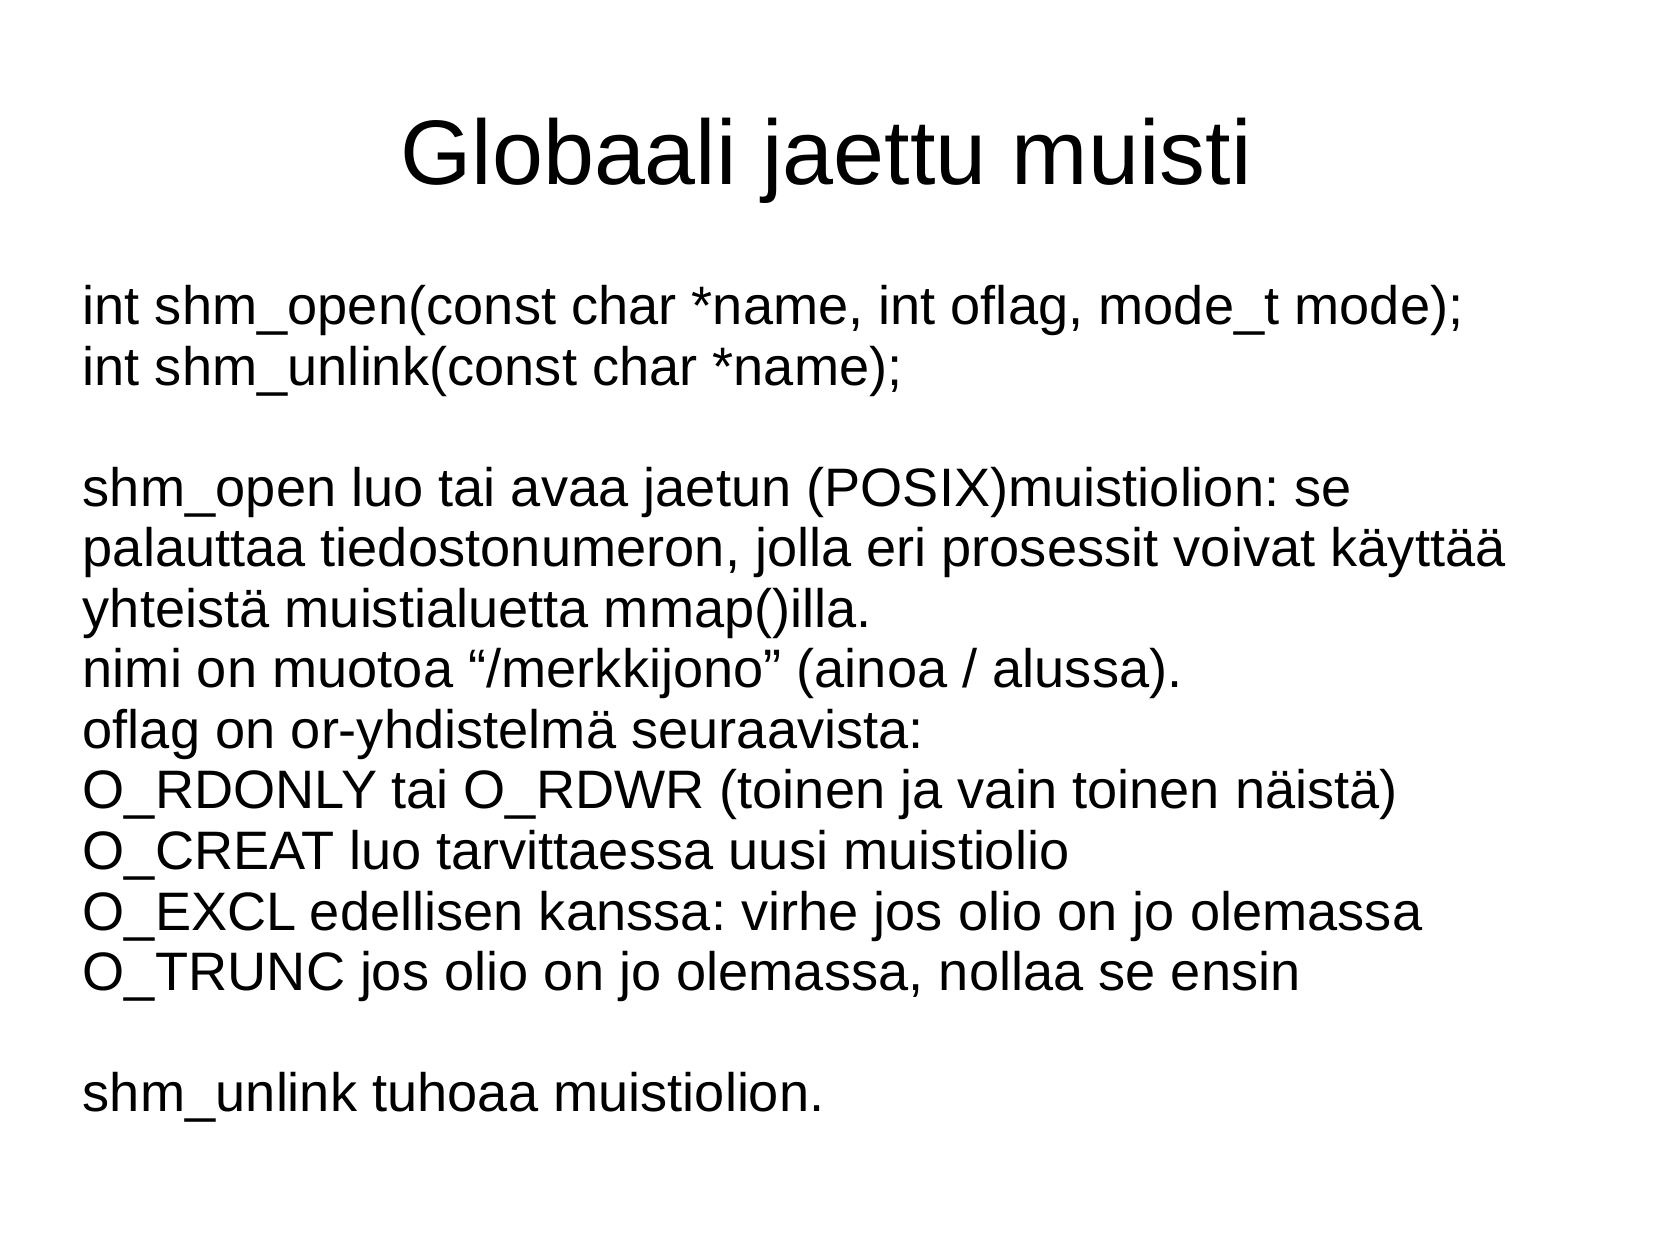

# Globaali jaettu muisti
int shm_open(const char *name, int oflag, mode_t mode);
int shm_unlink(const char *name);
shm_open luo tai avaa jaetun (POSIX)muistiolion: se palauttaa tiedostonumeron, jolla eri prosessit voivat käyttää yhteistä muistialuetta mmap()illa.
nimi on muotoa “/merkkijono” (ainoa / alussa).
oflag on or-yhdistelmä seuraavista:
O_RDONLY tai O_RDWR (toinen ja vain toinen näistä)
O_CREAT luo tarvittaessa uusi muistiolio
O_EXCL edellisen kanssa: virhe jos olio on jo olemassa
O_TRUNC jos olio on jo olemassa, nollaa se ensin
shm_unlink tuhoaa muistiolion.